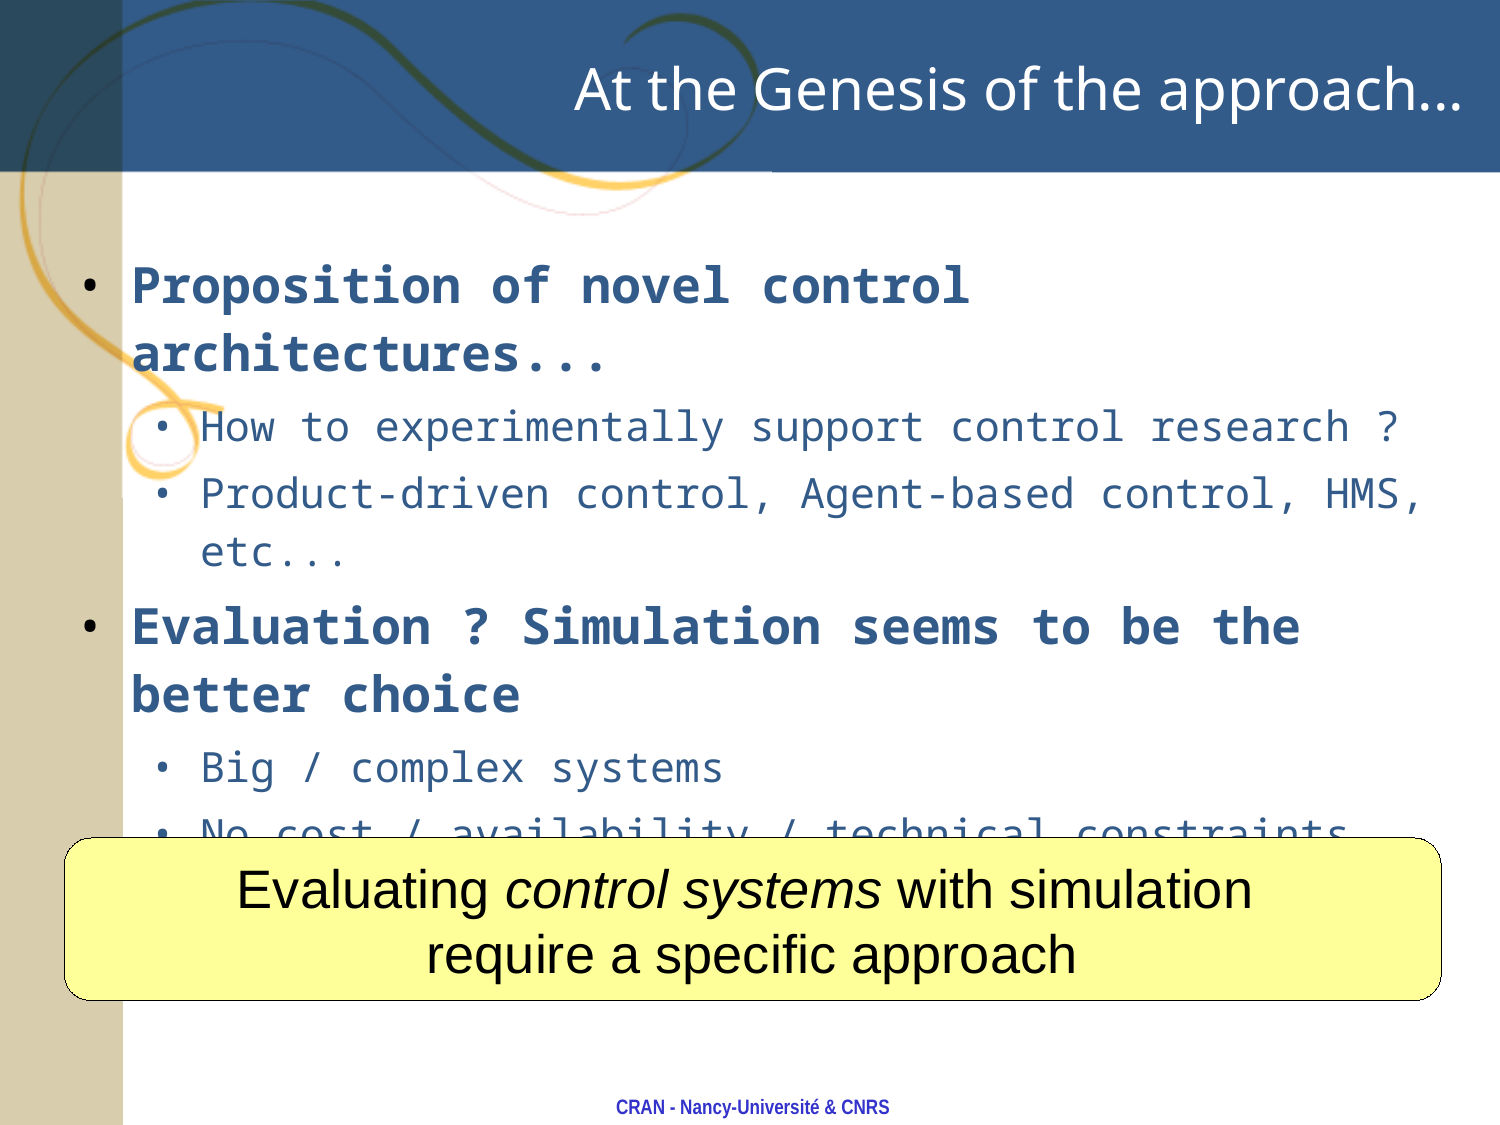

# At the Genesis of the approach...
Proposition of novel control architectures...
How to experimentally support control research ?
Product-driven control, Agent-based control, HMS, etc...
Evaluation ? Simulation seems to be the better choice
Big / complex systems
No cost / availability / technical constraints
Traditional simulation packages appears not well suited to this task
Evaluating control systems with simulation
require a specific approach